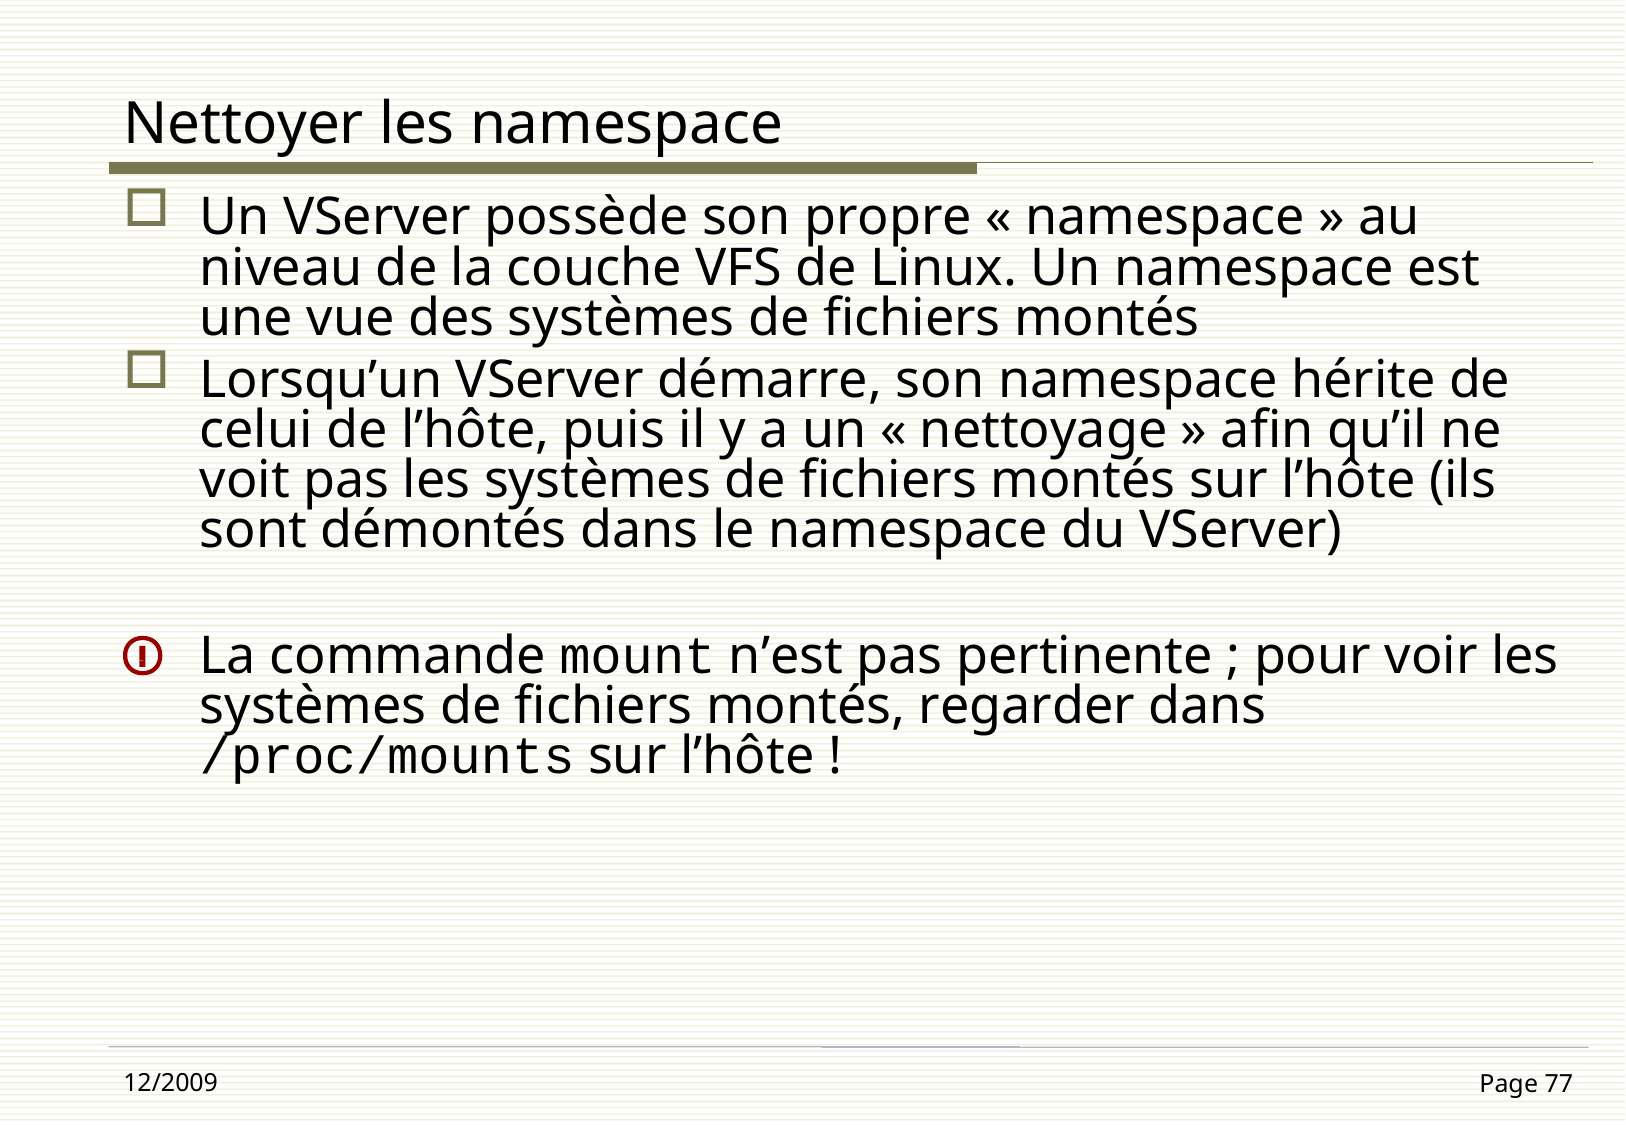

# Nettoyer les namespace
Un VServer possède son propre « namespace » au niveau de la couche VFS de Linux. Un namespace est une vue des systèmes de fichiers montés
Lorsqu’un VServer démarre, son namespace hérite de celui de l’hôte, puis il y a un « nettoyage » afin qu’il ne voit pas les systèmes de fichiers montés sur l’hôte (ils sont démontés dans le namespace du VServer)‏
 	La commande mount n’est pas pertinente ; pour voir les systèmes de fichiers montés, regarder dans /proc/mounts sur l’hôte !
77